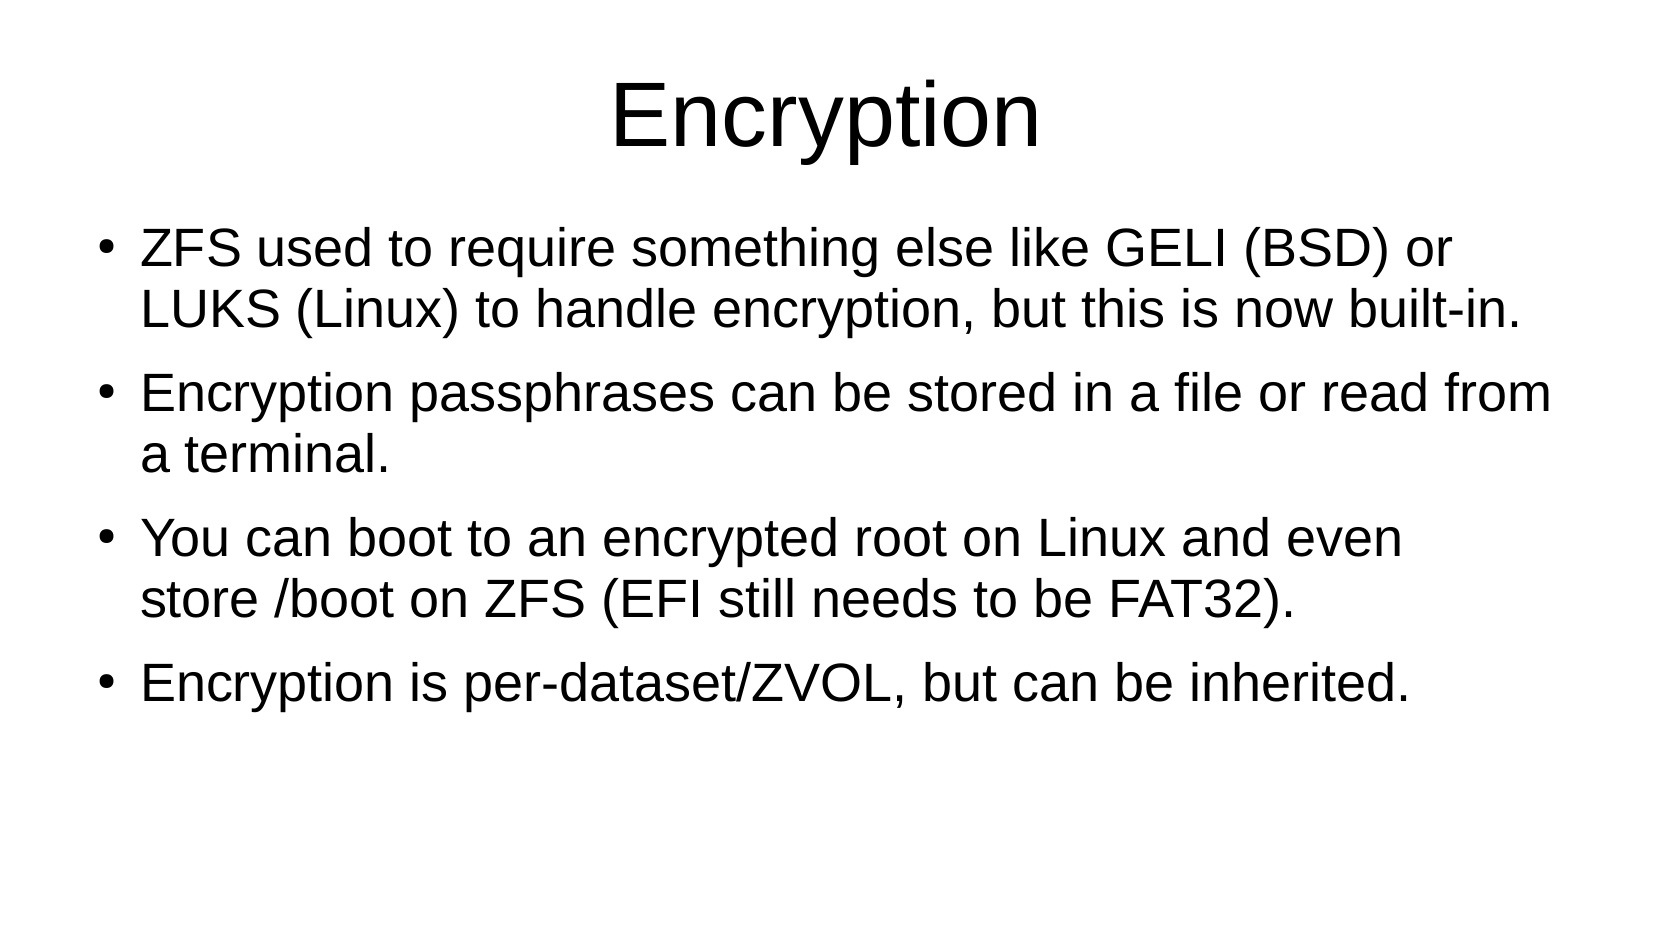

# Encryption
ZFS used to require something else like GELI (BSD) or LUKS (Linux) to handle encryption, but this is now built-in.
Encryption passphrases can be stored in a file or read from a terminal.
You can boot to an encrypted root on Linux and even store /boot on ZFS (EFI still needs to be FAT32).
Encryption is per-dataset/ZVOL, but can be inherited.